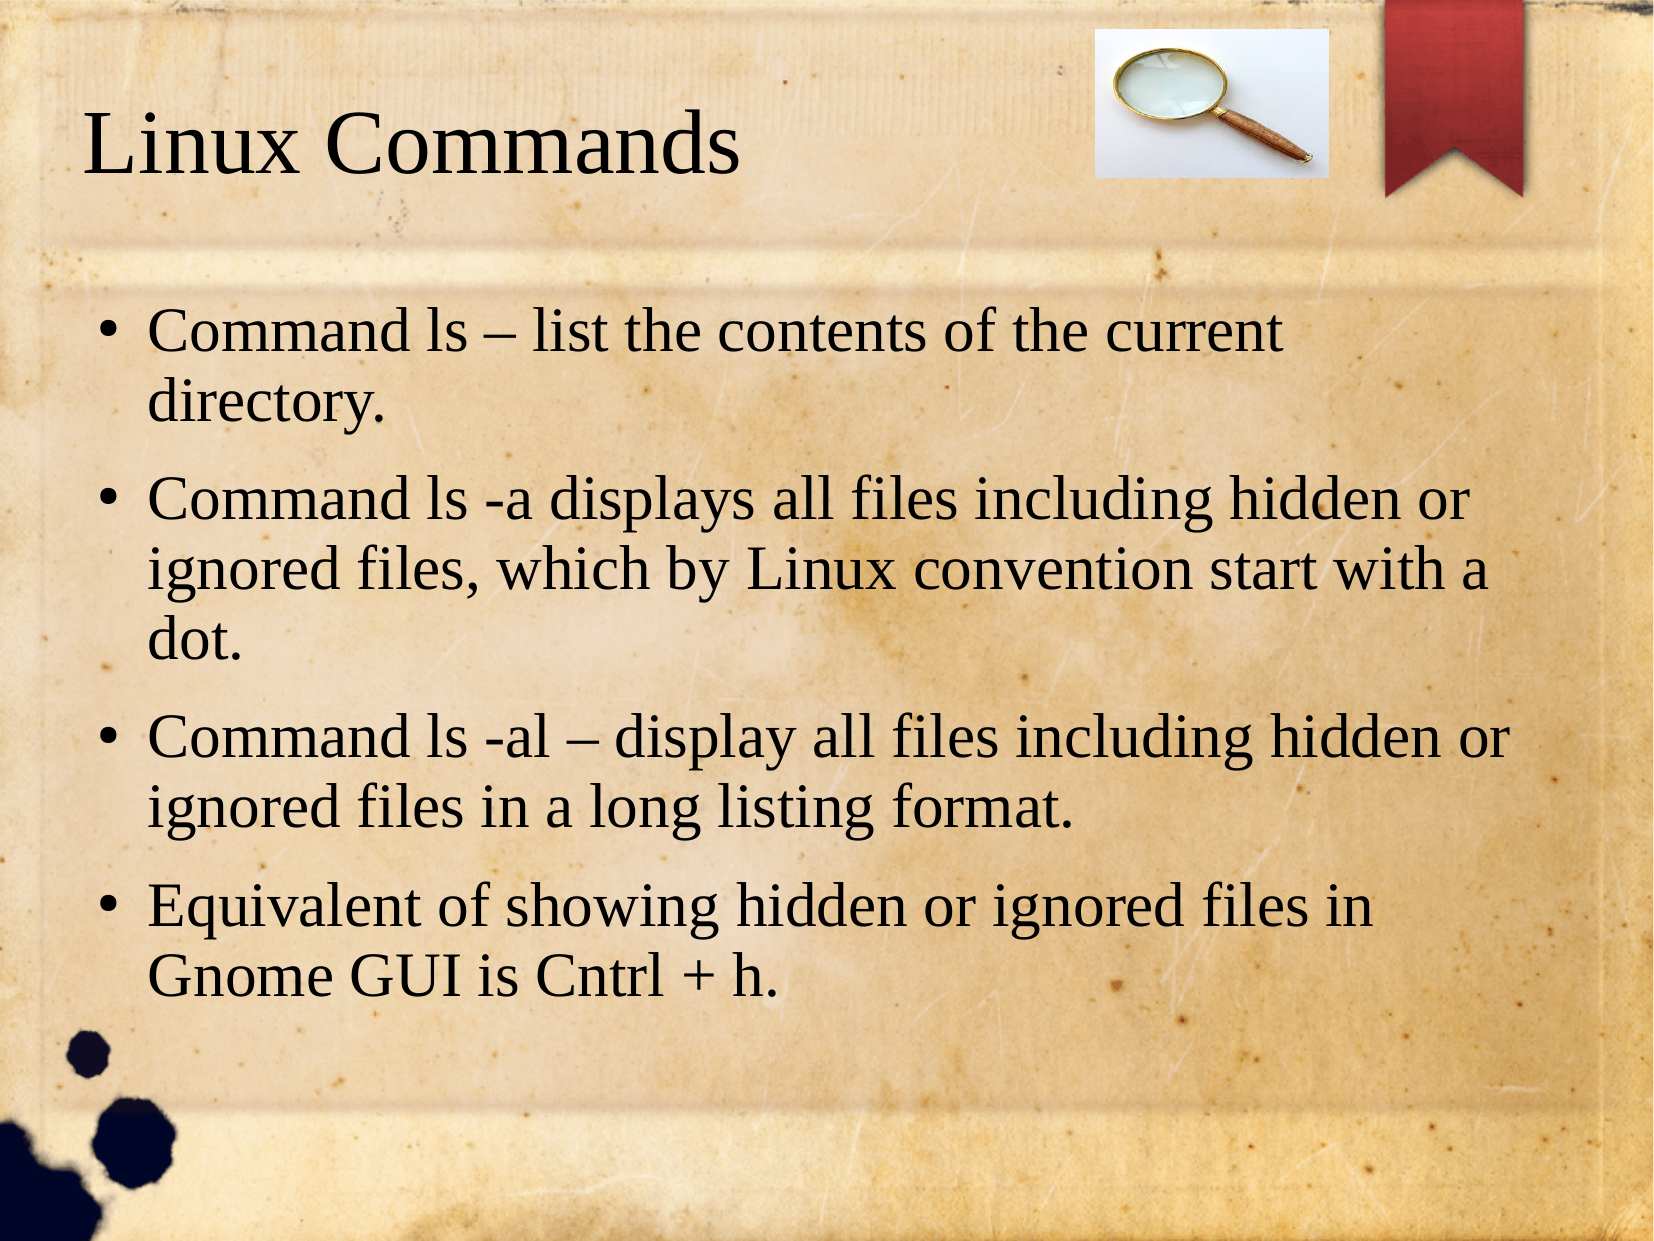

# Linux Commands
Command ls – list the contents of the current directory.
Command ls -a displays all files including hidden or ignored files, which by Linux convention start with a dot.
Command ls -al – display all files including hidden or ignored files in a long listing format.
Equivalent of showing hidden or ignored files in Gnome GUI is Cntrl + h.